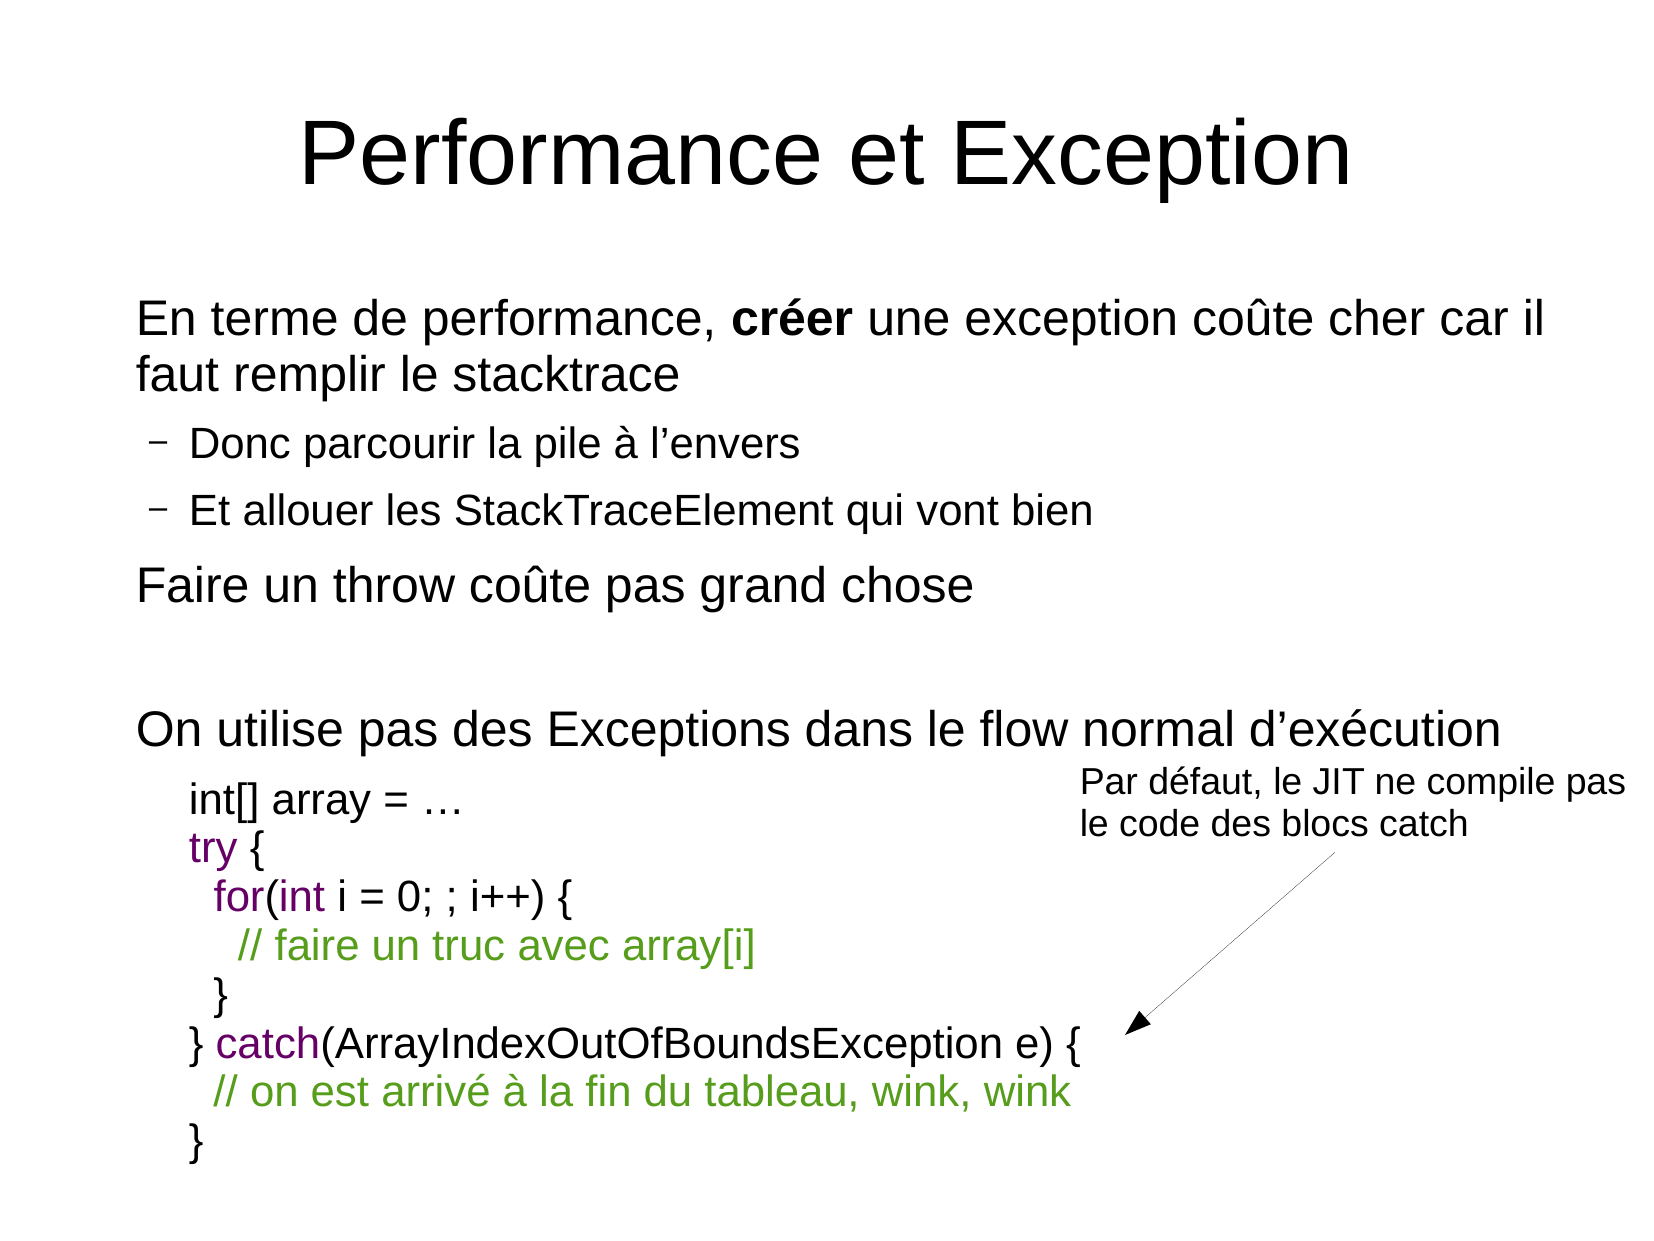

# Performance et Exception
En terme de performance, créer une exception coûte cher car il faut remplir le stacktrace
Donc parcourir la pile à l’envers
Et allouer les StackTraceElement qui vont bien
Faire un throw coûte pas grand chose
On utilise pas des Exceptions dans le flow normal d’exécution
int[] array = …
try {
 for(int i = 0; ; i++) {
 // faire un truc avec array[i]
 }
} catch(ArrayIndexOutOfBoundsException e) {
 // on est arrivé à la fin du tableau, wink, wink
}
Par défaut, le JIT ne compile pas
le code des blocs catch